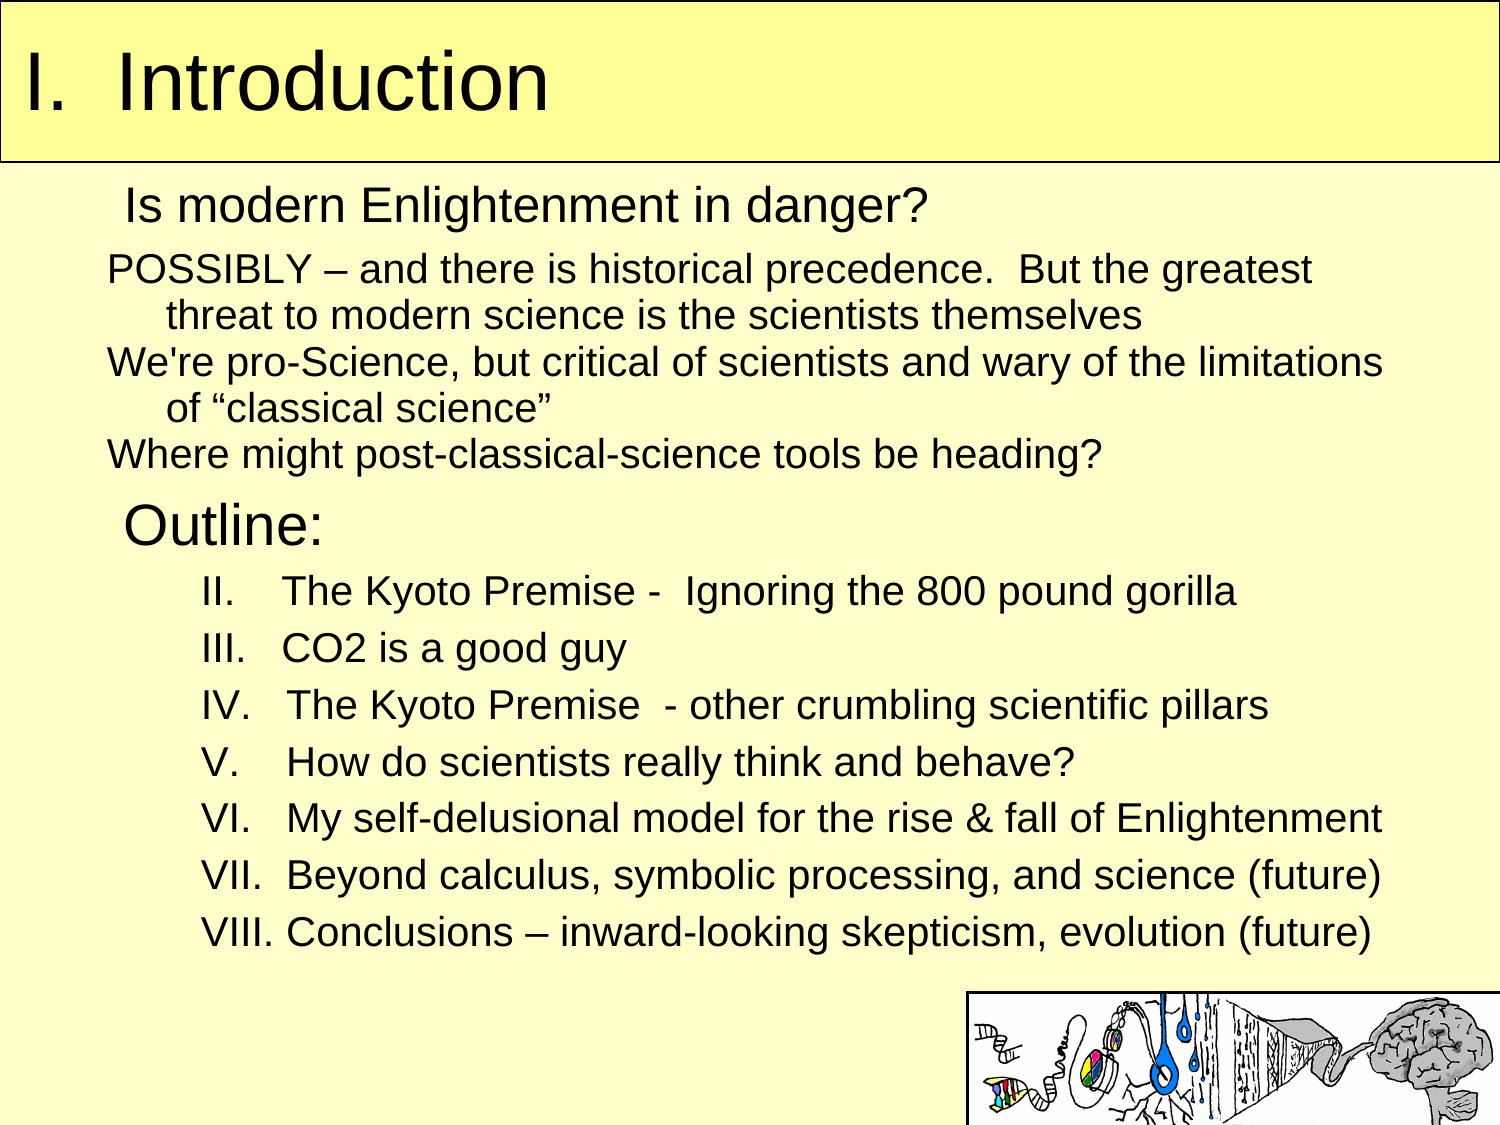

# I. Introduction
Is modern Enlightenment in danger?
POSSIBLY – and there is historical precedence. But the greatest threat to modern science is the scientists themselves
We're pro-Science, but critical of scientists and wary of the limitations of “classical science”
Where might post-classical-science tools be heading?
Outline:
II. The Kyoto Premise - Ignoring the 800 pound gorilla
III. CO2 is a good guy
IV. The Kyoto Premise - other crumbling scientific pillars
V. How do scientists really think and behave?
VI. My self-delusional model for the rise & fall of Enlightenment
VII. Beyond calculus, symbolic processing, and science (future)
VIII. Conclusions – inward-looking skepticism, evolution (future)